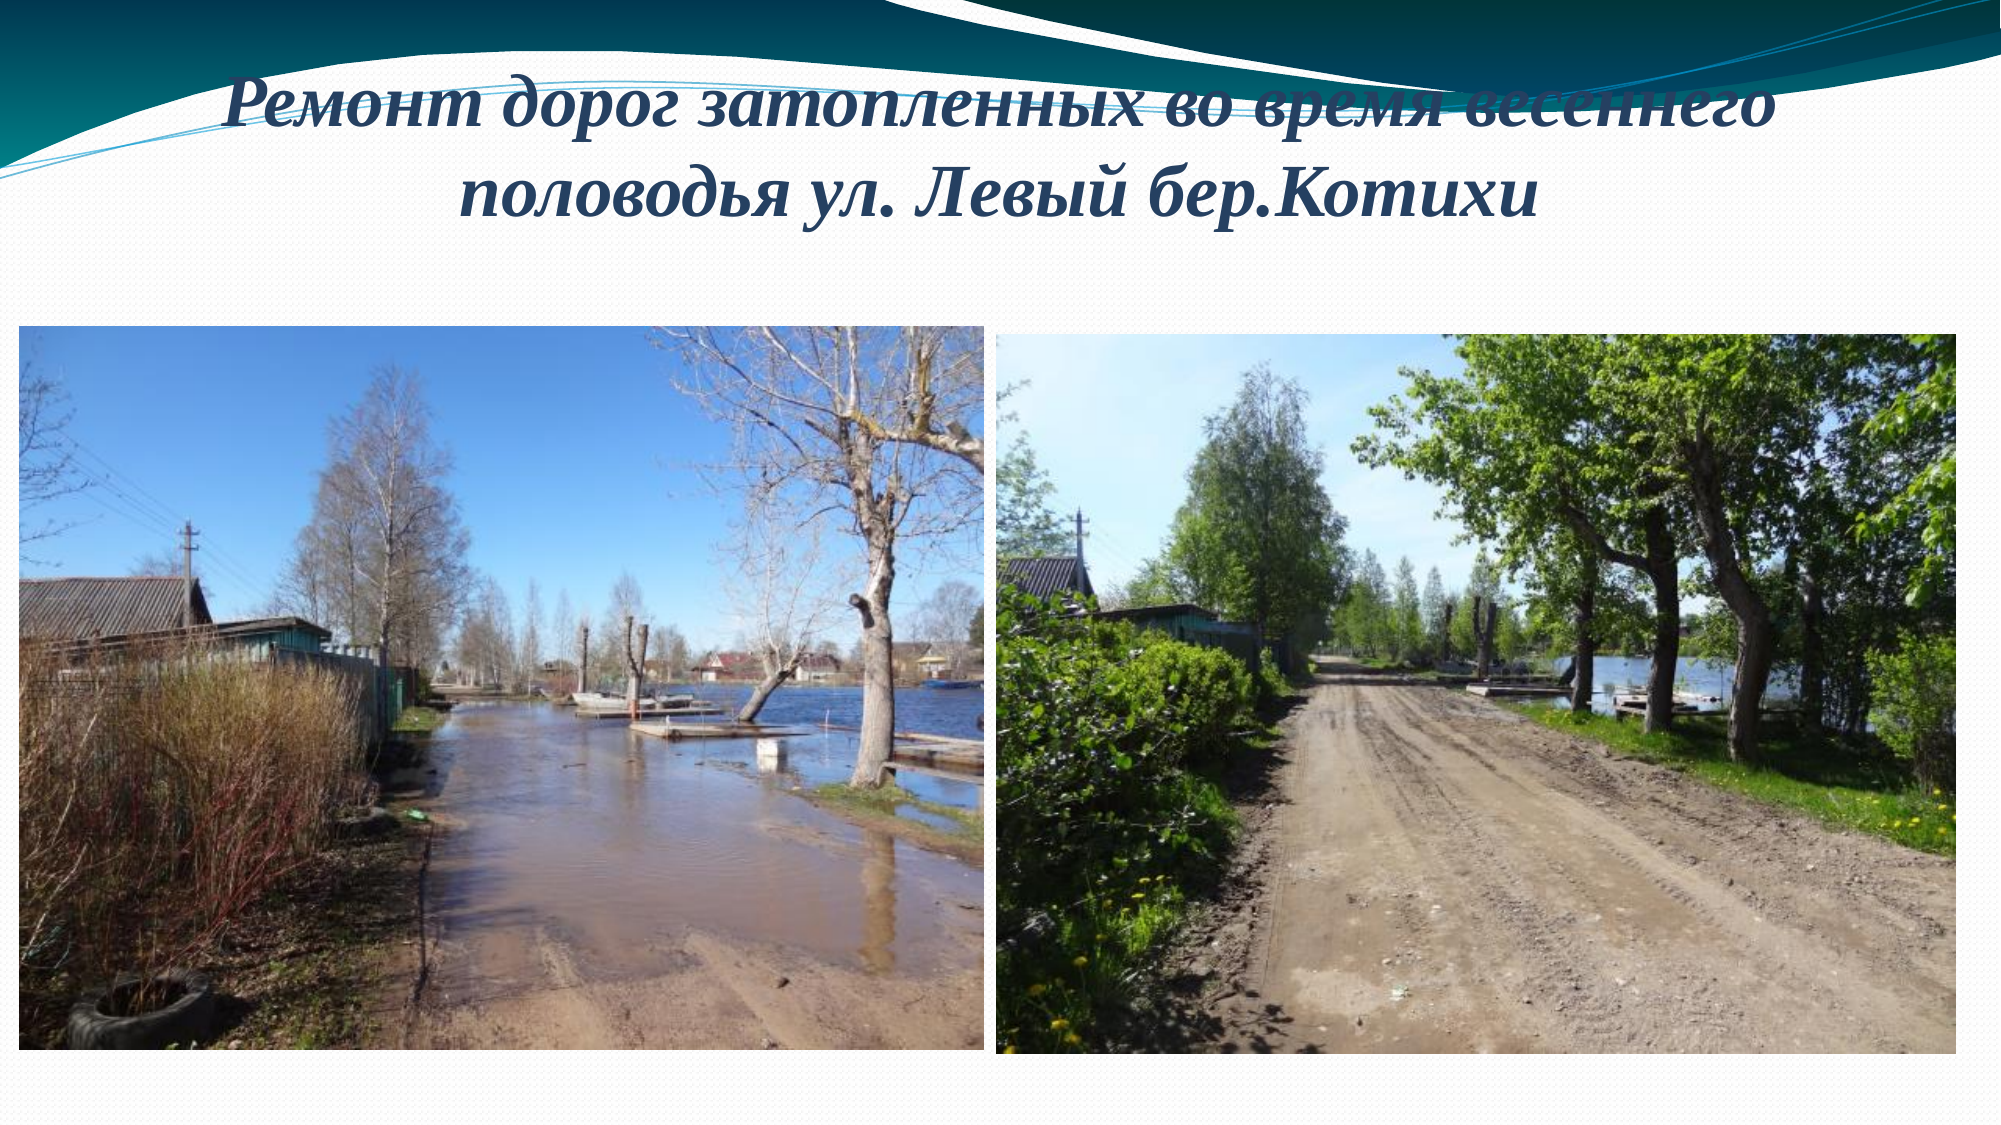

# Ремонт дорог затопленных во время весеннего половодья ул. Левый бер.Котихи